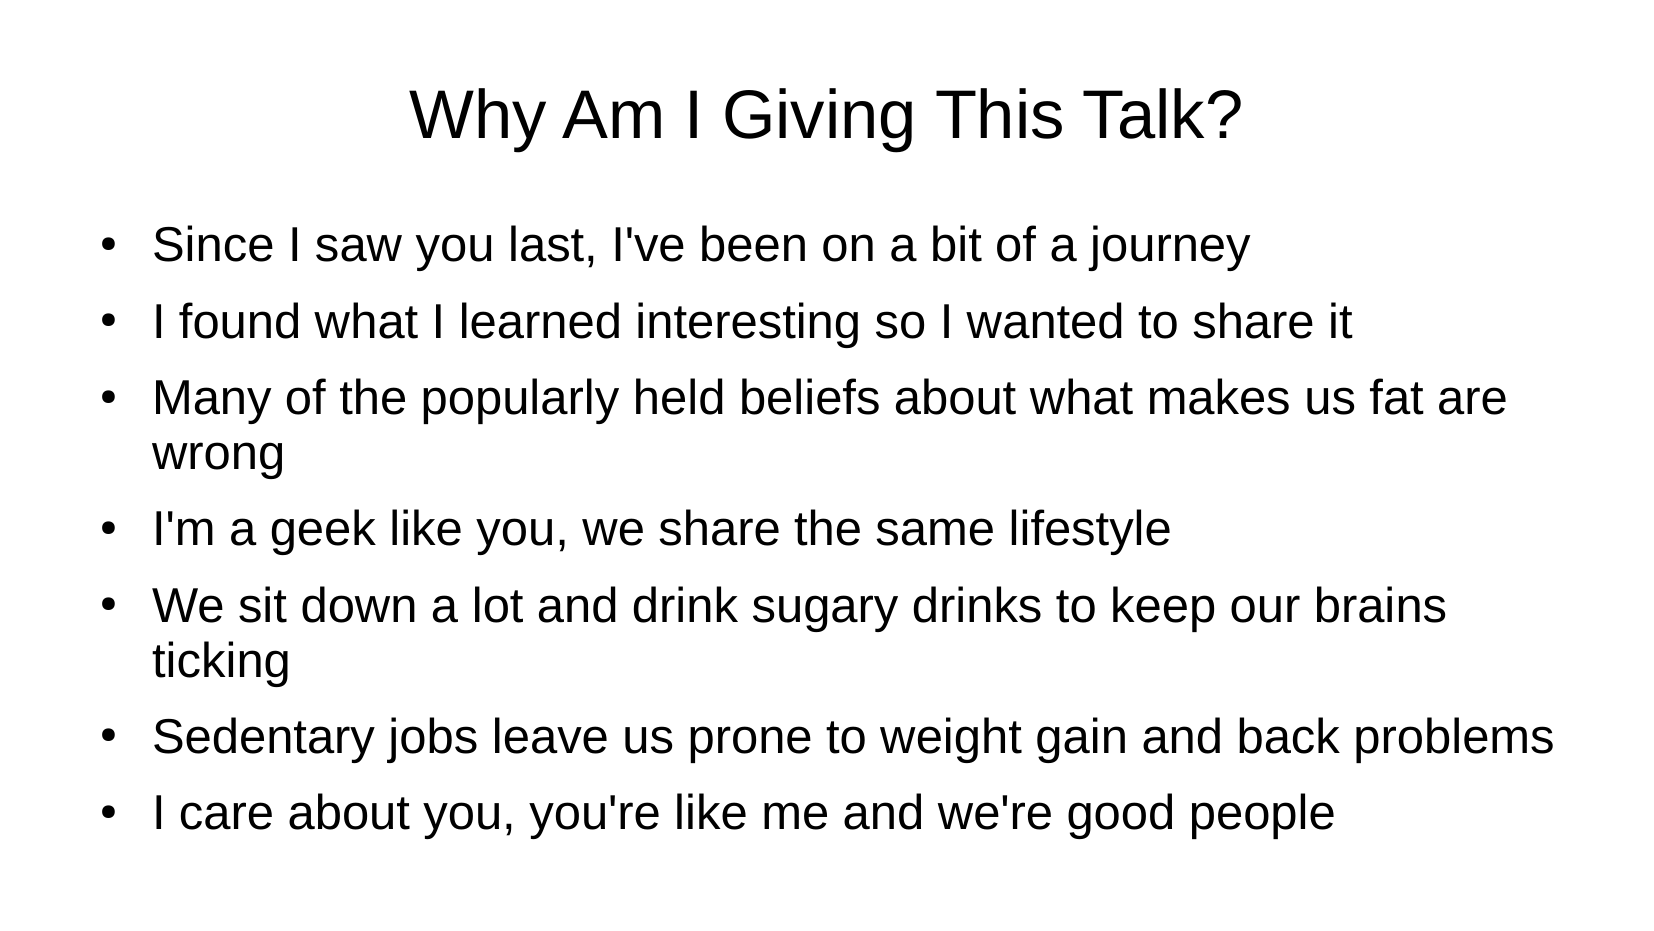

# Why Am I Giving This Talk?
Since I saw you last, I've been on a bit of a journey
I found what I learned interesting so I wanted to share it
Many of the popularly held beliefs about what makes us fat are wrong
I'm a geek like you, we share the same lifestyle
We sit down a lot and drink sugary drinks to keep our brains ticking
Sedentary jobs leave us prone to weight gain and back problems
I care about you, you're like me and we're good people